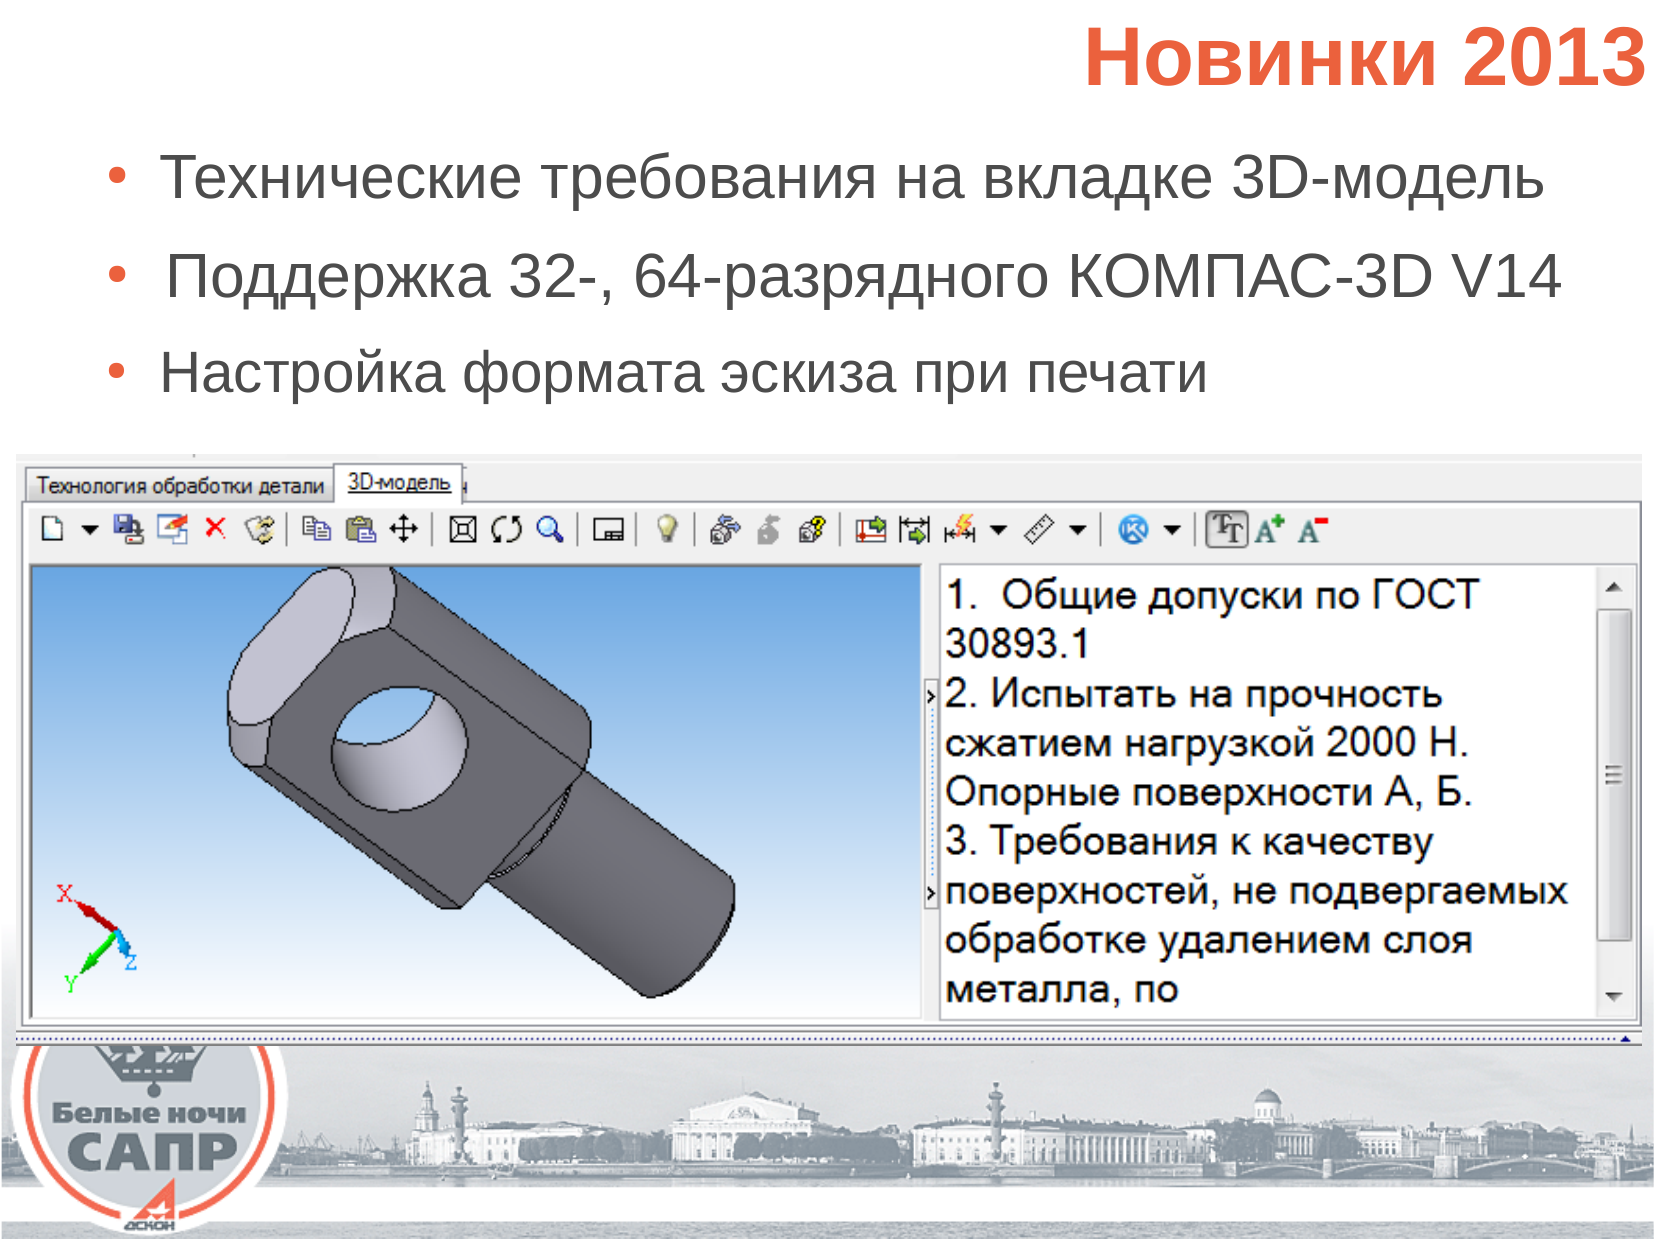

Новинки 2013
# Технические требования на вкладке 3D-модель
Поддержка 32-, 64-разрядного КОМПАС-3D V14
Настройка формата эскиза при печати